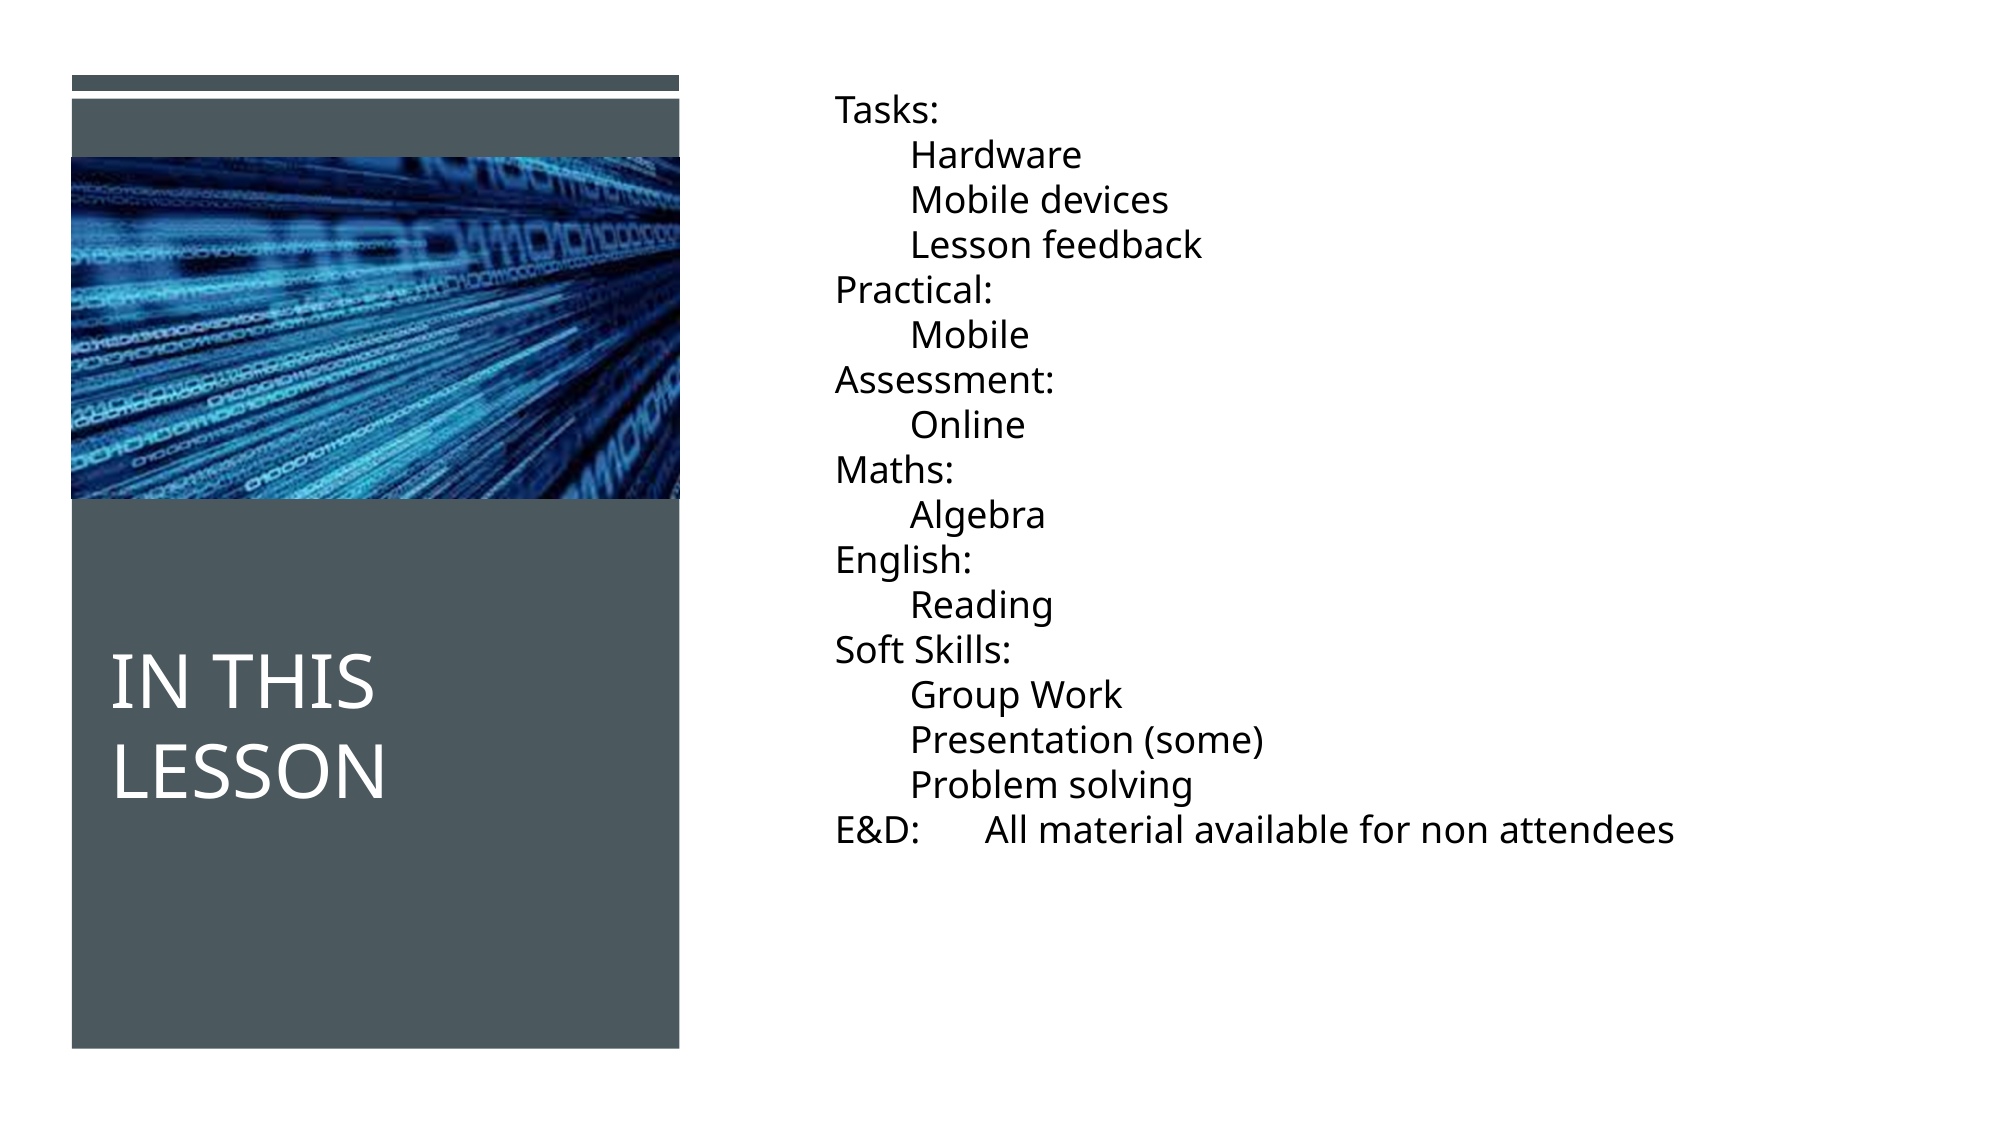

Tasks:
	Hardware
	Mobile devices
	Lesson feedback
Practical:
	Mobile
Assessment:
	Online
Maths:
	Algebra
English:
	Reading
Soft Skills:
	Group Work
	Presentation (some)
	Problem solving
E&D:	All material available for non attendees
# In this lesson